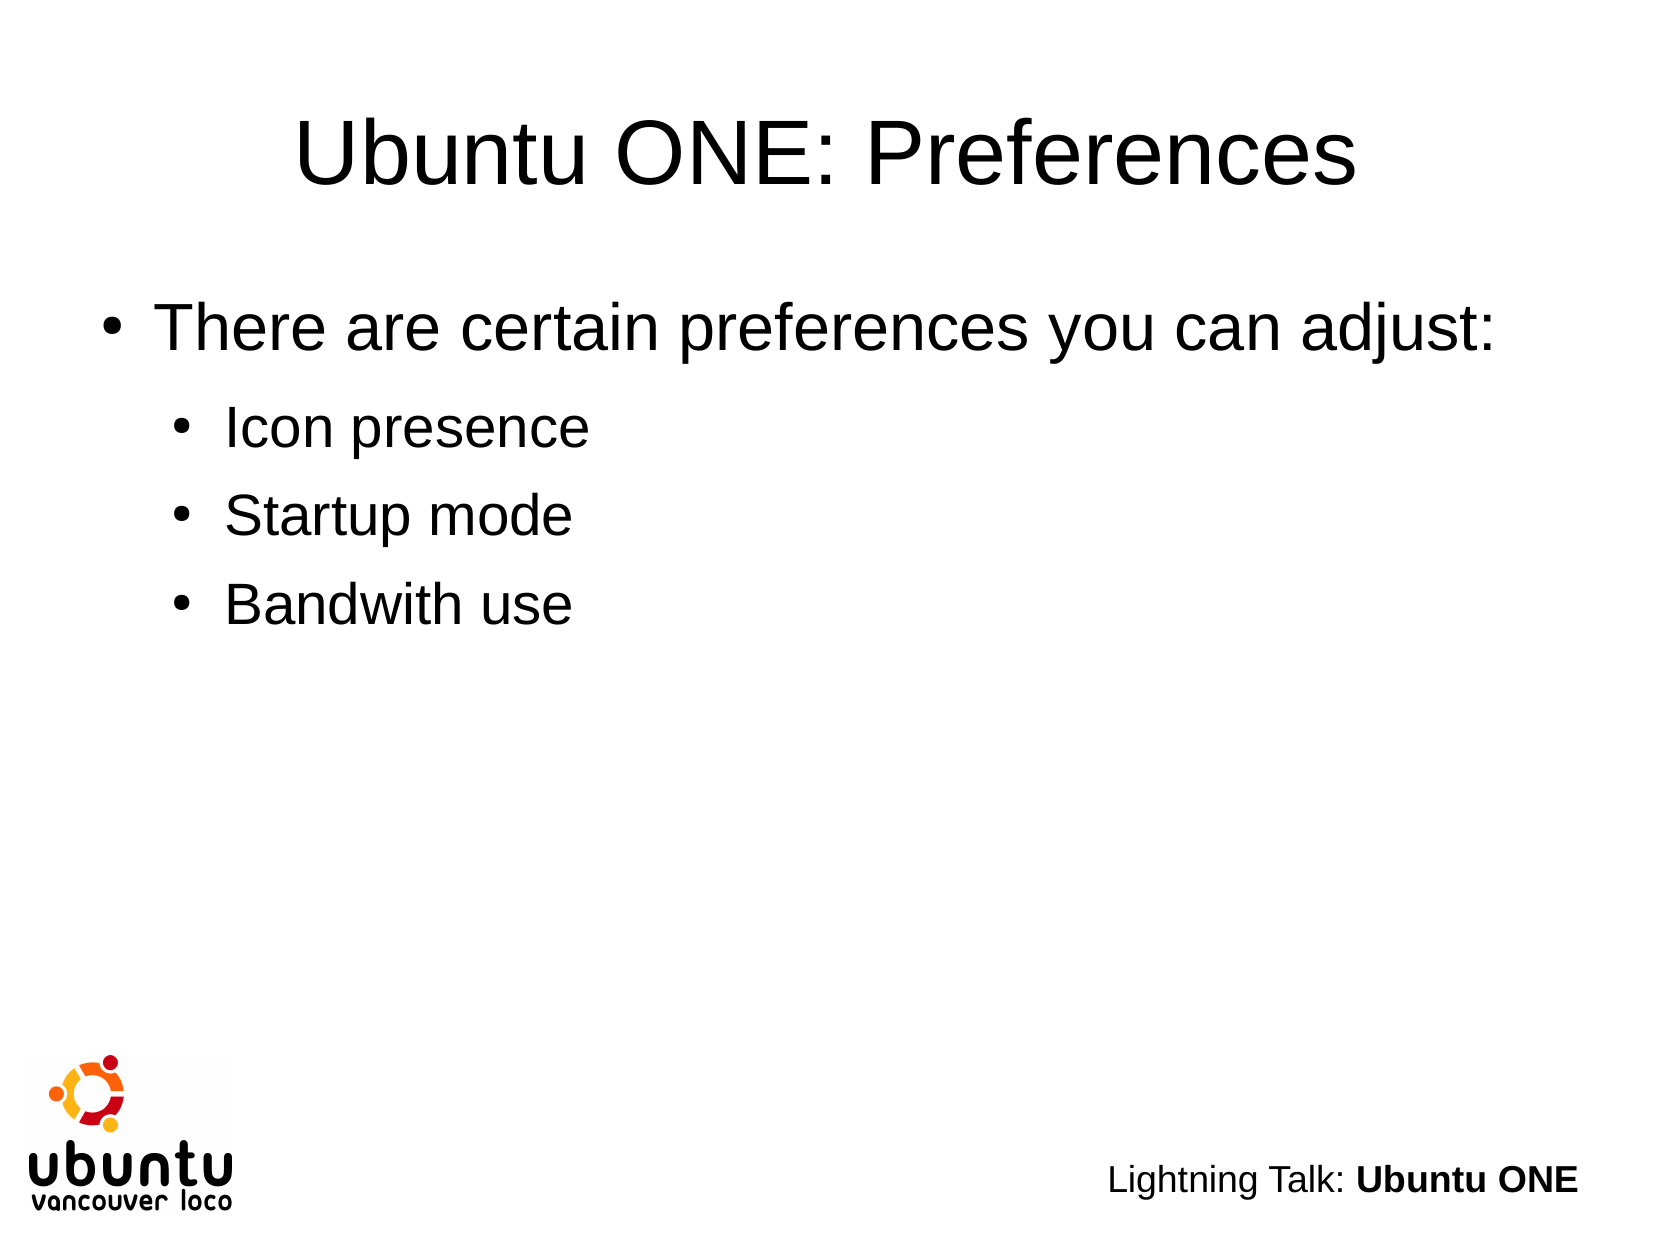

# Ubuntu ONE: Preferences
There are certain preferences you can adjust:
Icon presence
Startup mode
Bandwith use